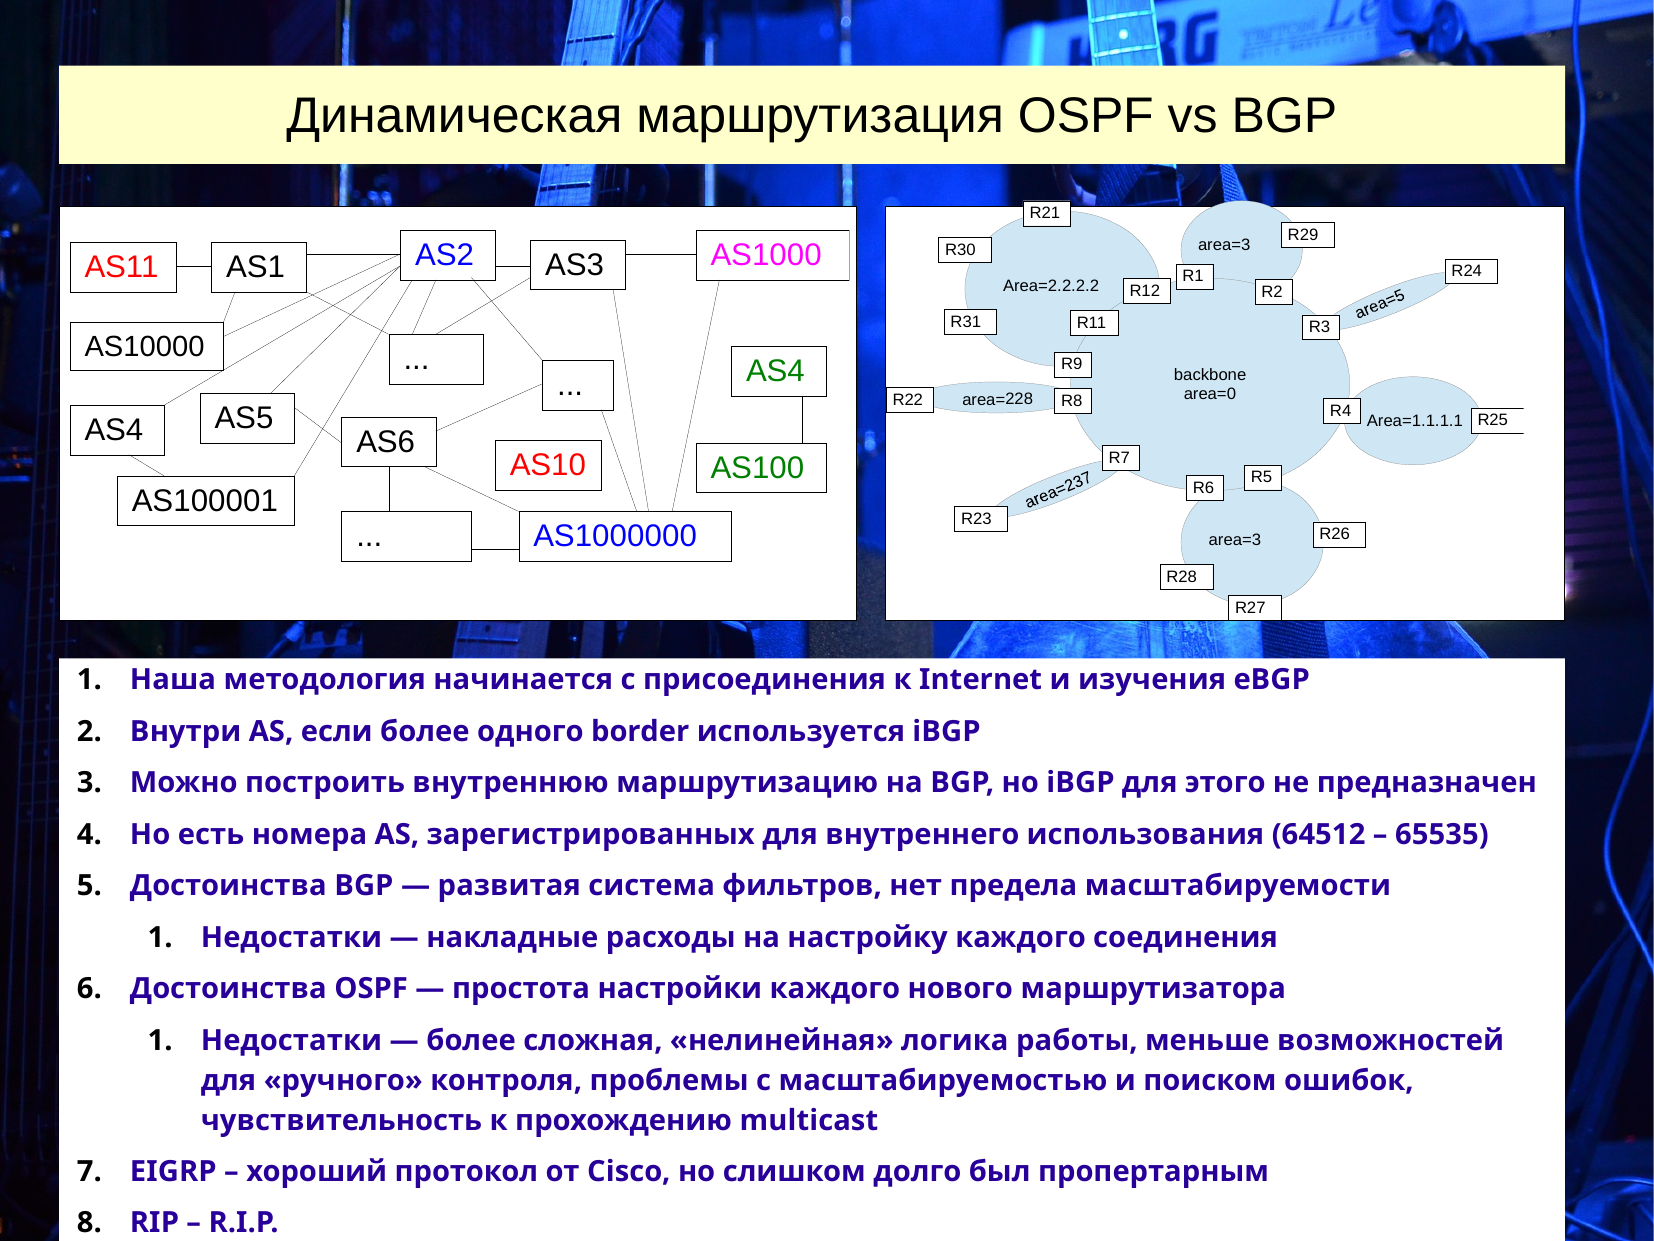

# Динамическая маршрутизация OSPF vs BGP
Наша методология начинается с присоединения к Internet и изучения eBGP
Внутри AS, если более одного border используется iBGP
Можно построить внутреннюю маршрутизацию на BGP, но iBGP для этого не предназначен
Но есть номера AS, зарегистрированных для внутреннего использования (64512 – 65535)
Достоинства BGP — развитая система фильтров, нет предела масштабируемости
Недостатки — накладные расходы на настройку каждого соединения
Достоинства OSPF — простота настройки каждого нового маршрутизатора
Недостатки — более сложная, «нелинейная» логика работы, меньше возможностей для «ручного» контроля, проблемы с масштабируемостью и поиском ошибок, чувствительность к прохождению multicast
EIGRP – хороший протокол от Cisco, но слишком долго был пропертарным
RIP – R.I.P.